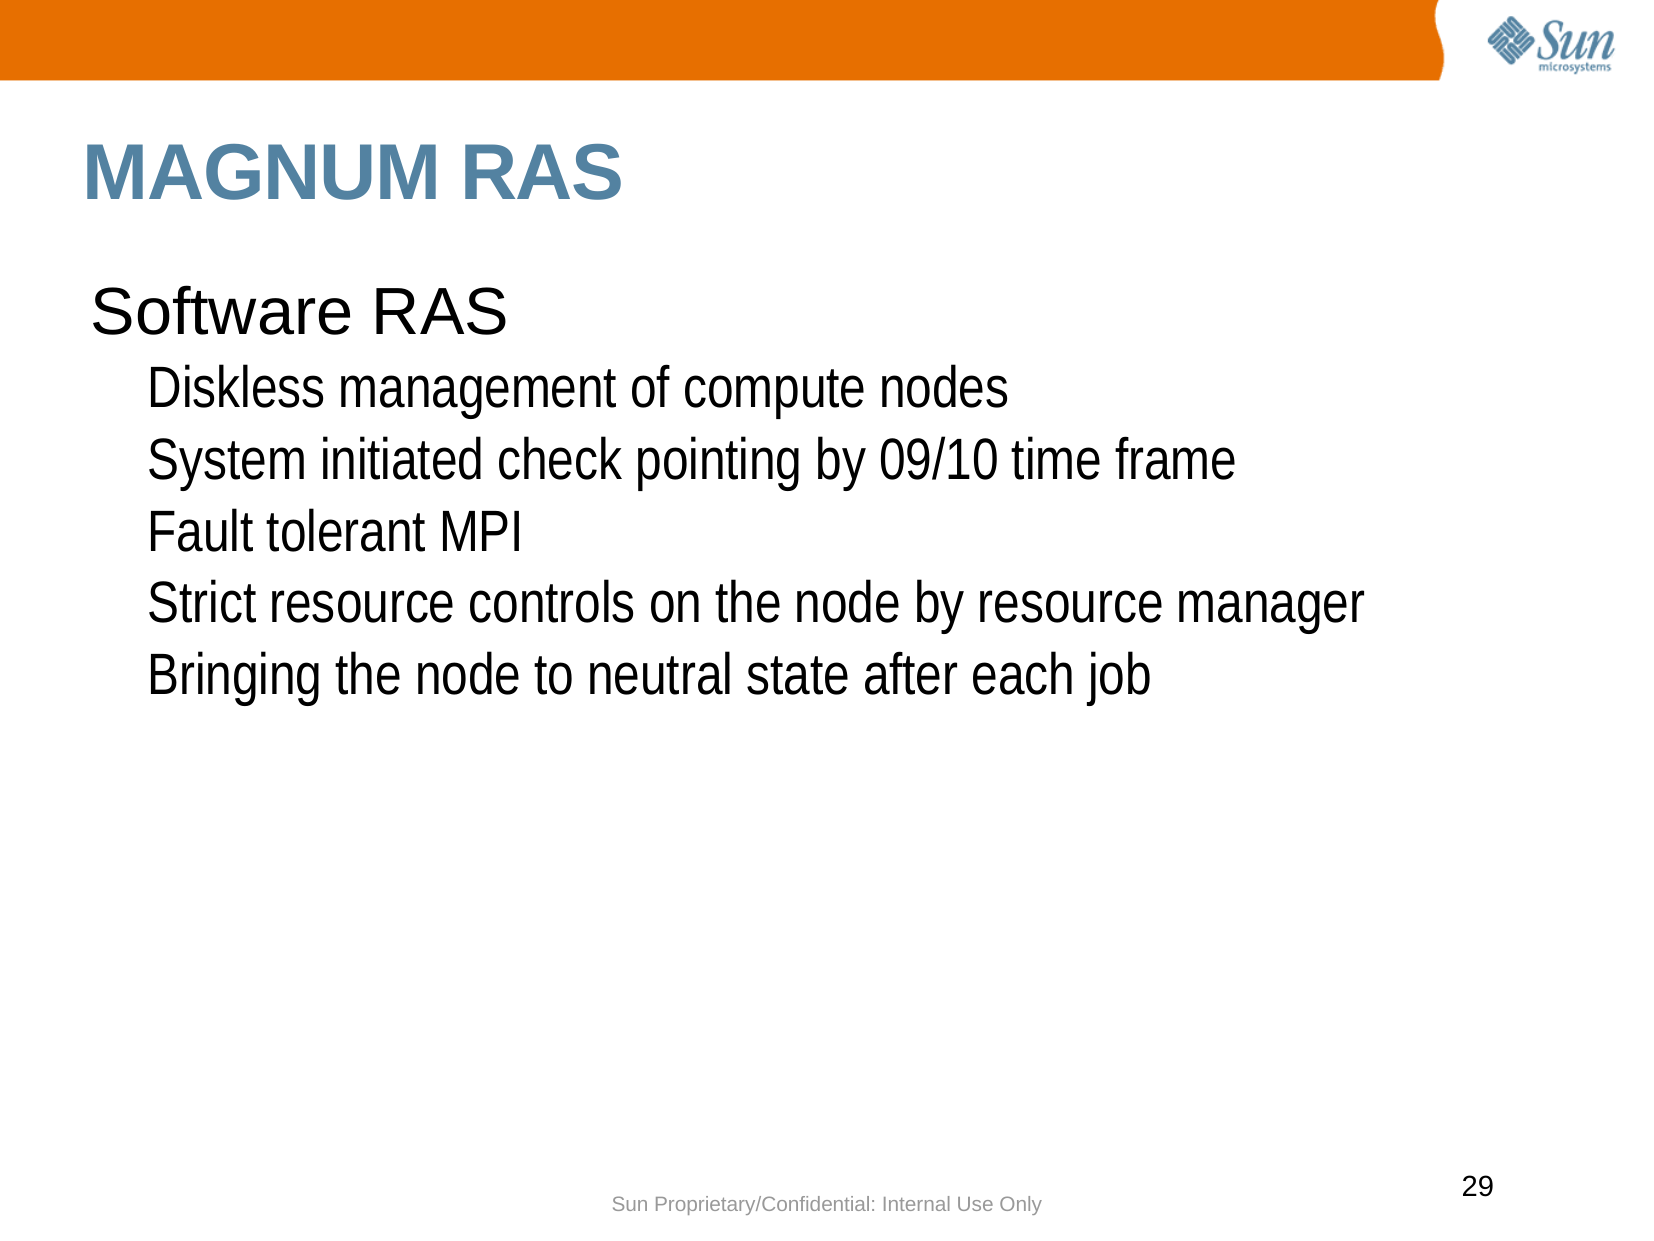

# MAGNUM RAS
Software RAS
Diskless management of compute nodes
System initiated check pointing by 09/10 time frame
Fault tolerant MPI
Strict resource controls on the node by resource manager
Bringing the node to neutral state after each job